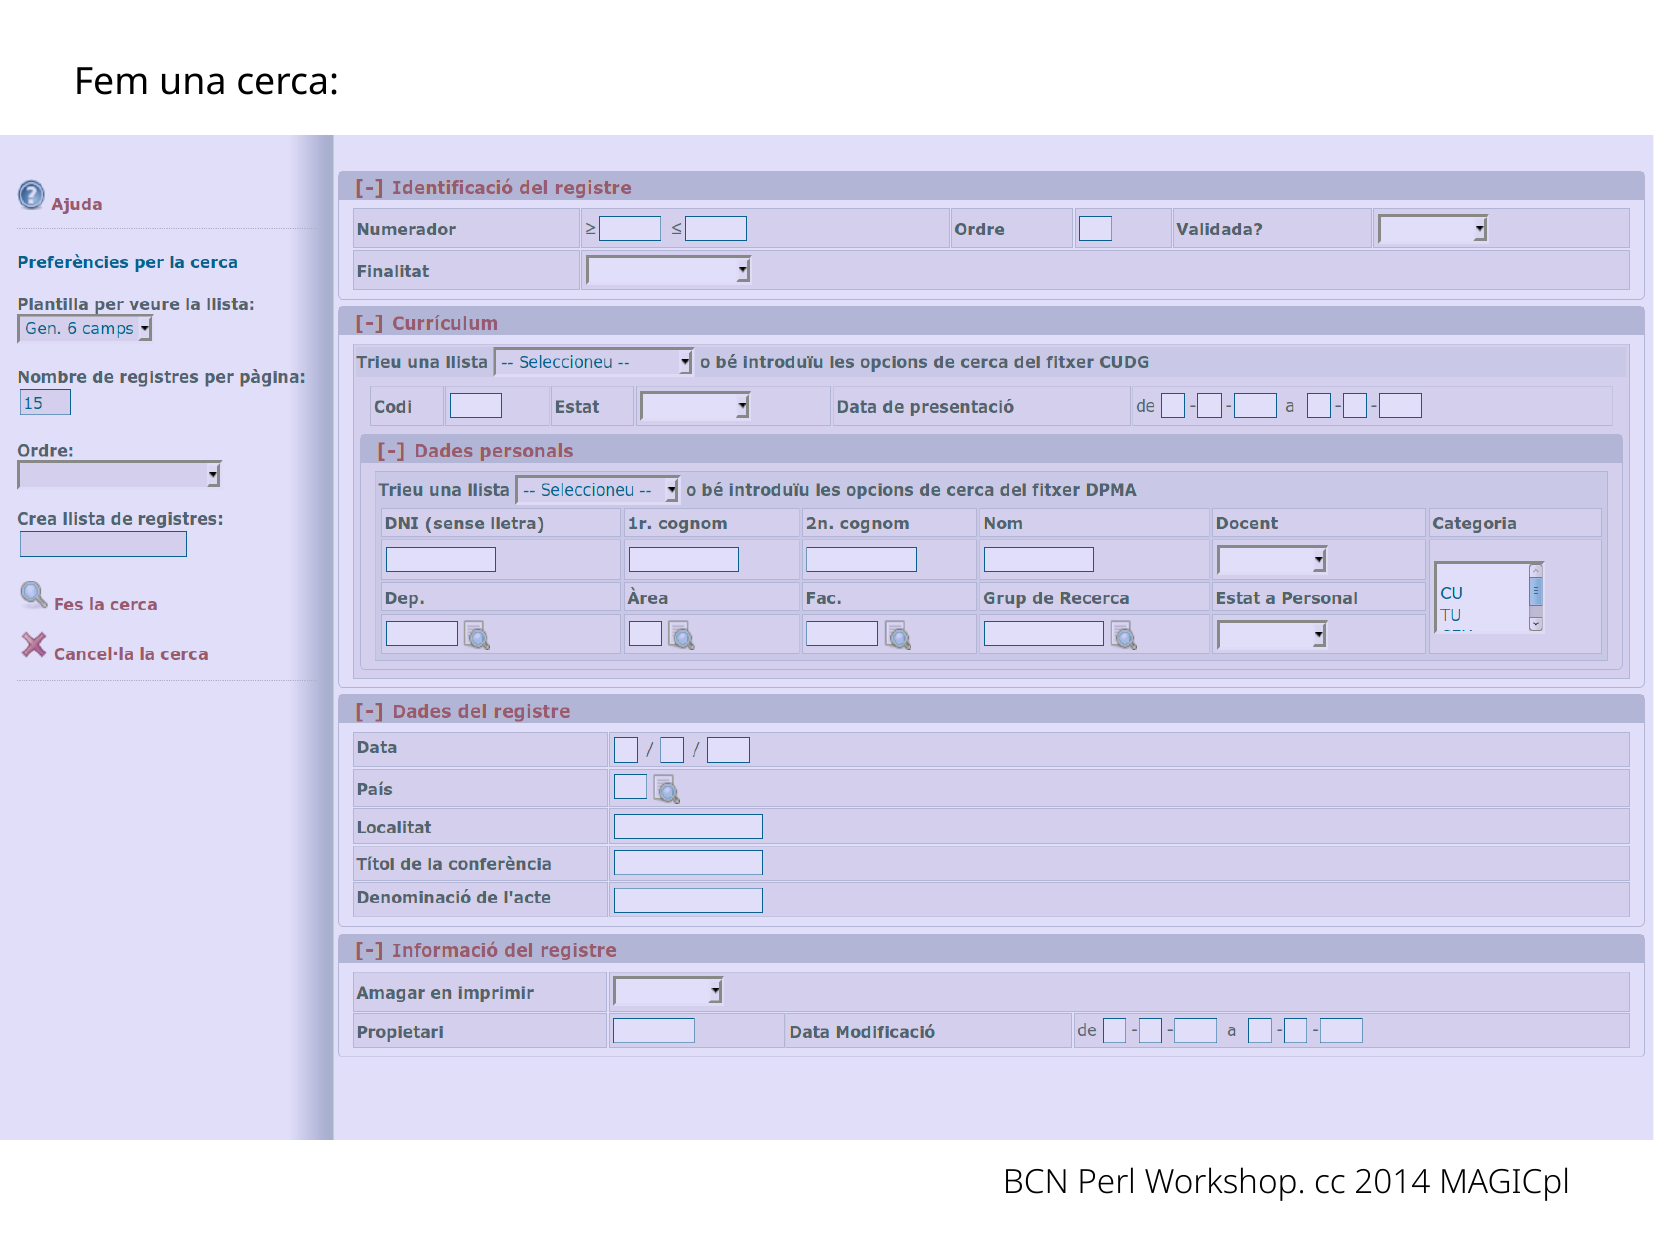

Fem una cerca:
# BCN Perl Workshop. cc 2014 MAGICpl